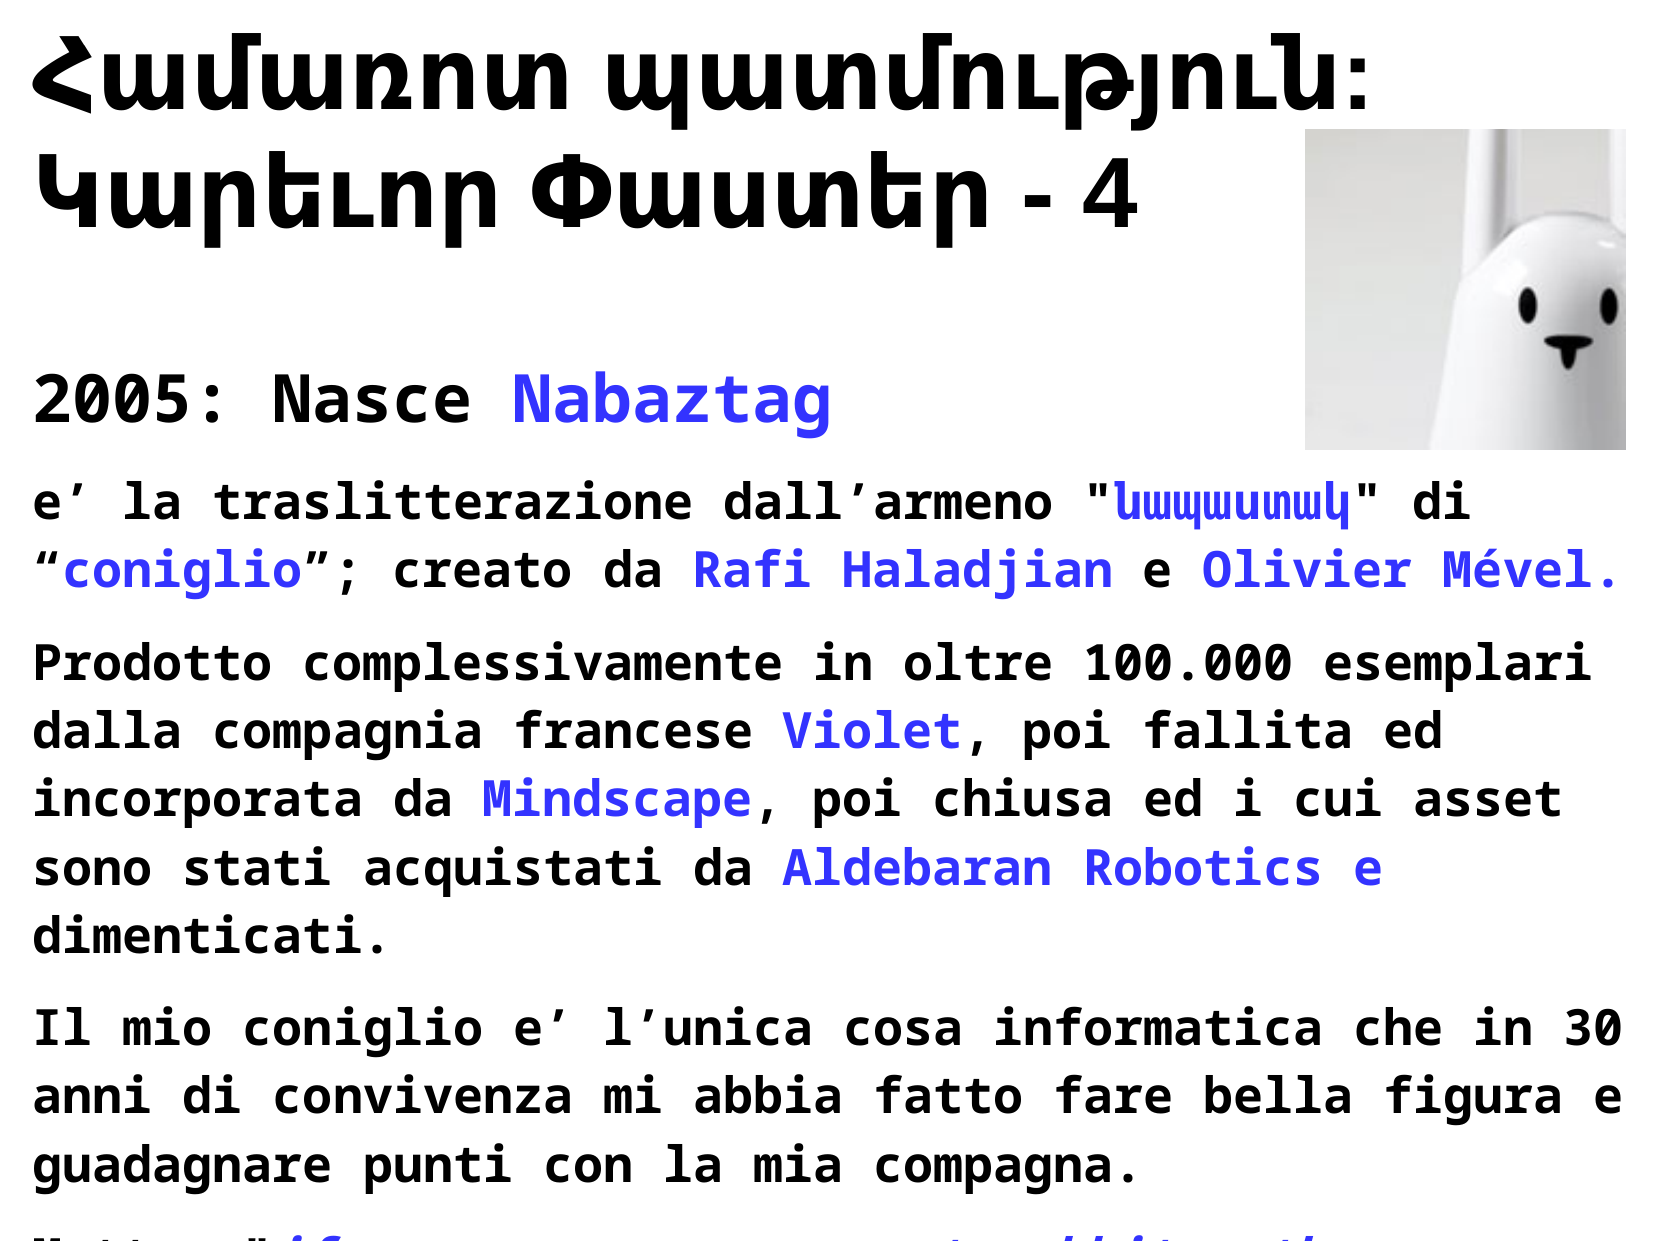

Համառոտ պատմություն:
Կարեւոր Փաստեր - 4
2005: Nasce Nabaztag
e’ la traslitterazione dall’armeno "նապաստակ" di “coniglio”; creato da Rafi Haladjian e Olivier Mével.
Prodotto complessivamente in oltre 100.000 esemplari dalla compagnia francese Violet, poi fallita ed incorporata da Mindscape, poi chiusa ed i cui asset sono stati acquistati da Aldebaran Robotics e dimenticati.
Il mio coniglio e’ l’unica cosa informatica che in 30 anni di convivenza mi abbia fatto fare bella figura e guadagnare punti con la mia compagna.
Motto: "if you can even connect rabbits, then you can connect anything" (credit: @inakivazquez)